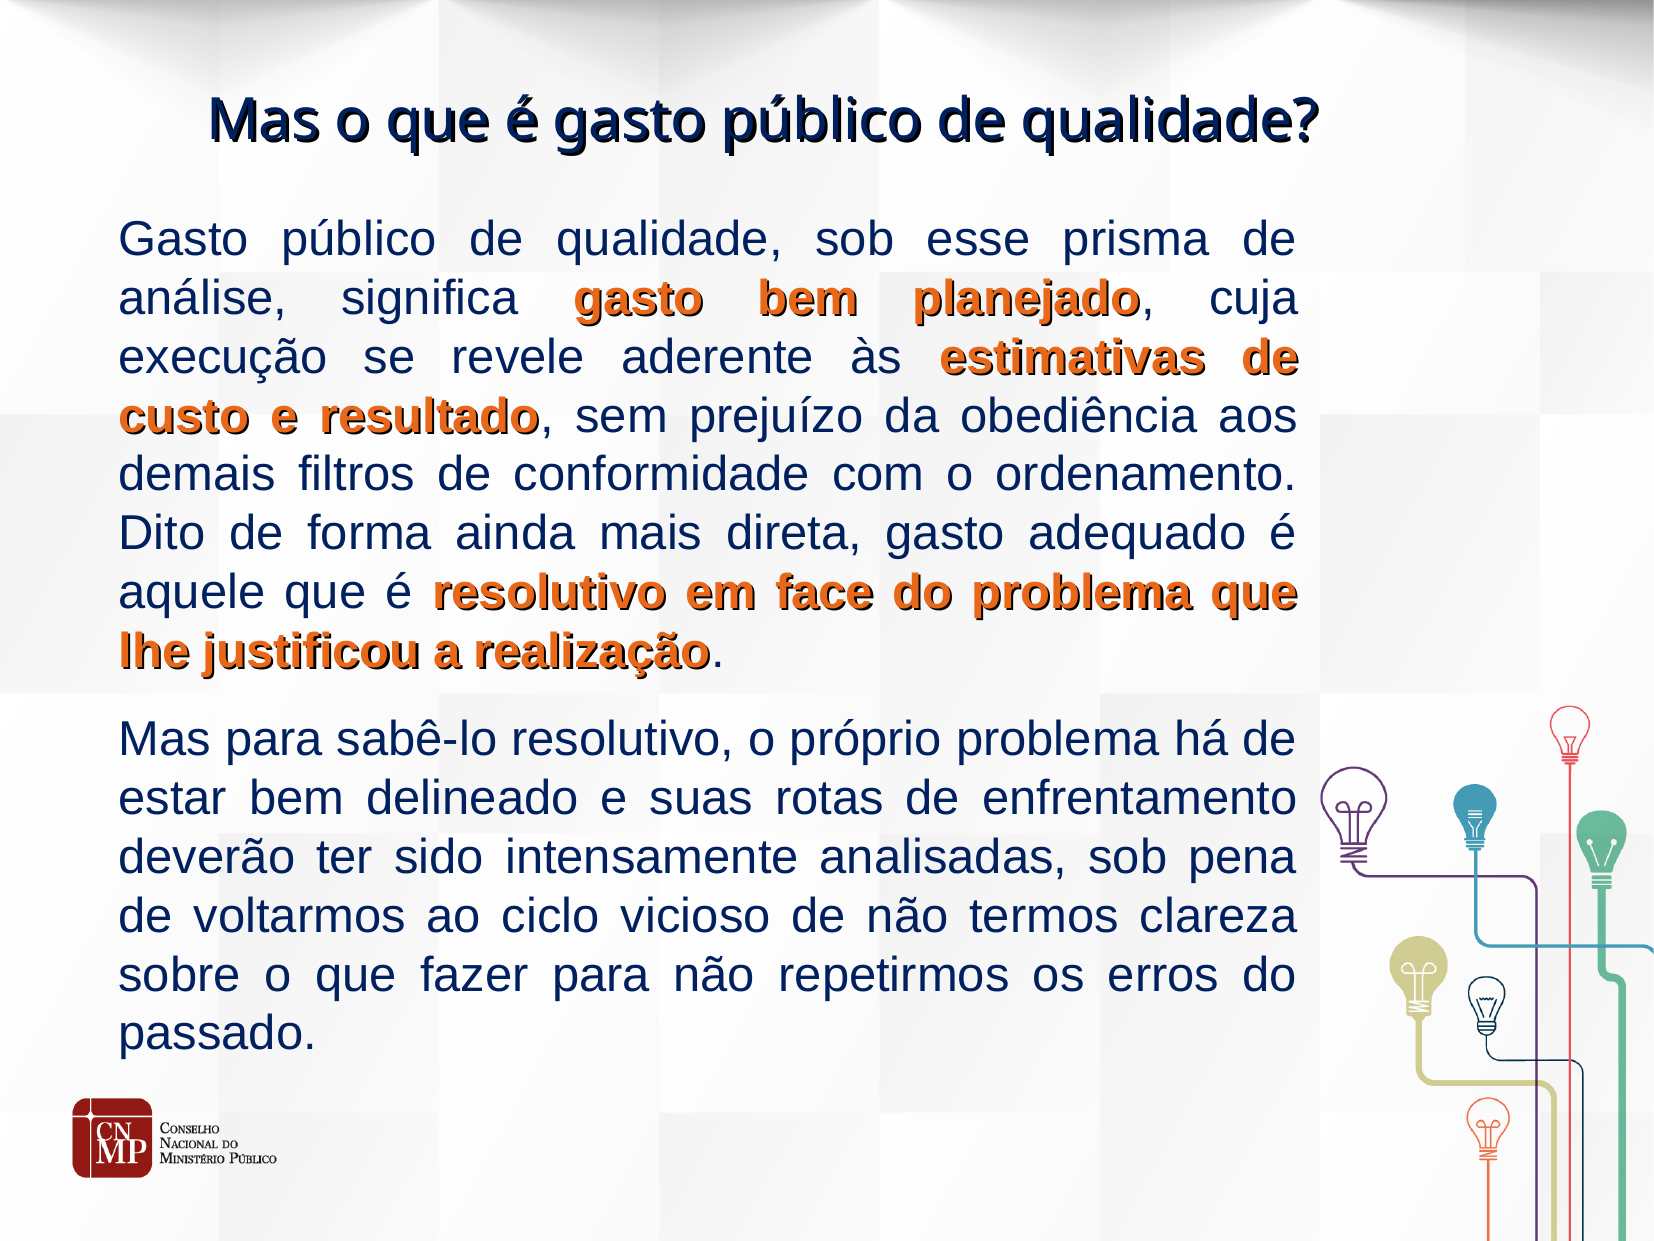

# Mas o que é gasto público de qualidade?
Gasto público de qualidade, sob esse prisma de análise, significa gasto bem planejado, cuja execução se revele aderente às estimativas de custo e resultado, sem prejuízo da obediência aos demais filtros de conformidade com o ordenamento. Dito de forma ainda mais direta, gasto adequado é aquele que é resolutivo em face do problema que lhe justificou a realização.
Mas para sabê-lo resolutivo, o próprio problema há de estar bem delineado e suas rotas de enfrentamento deverão ter sido intensamente analisadas, sob pena de voltarmos ao ciclo vicioso de não termos clareza sobre o que fazer para não repetirmos os erros do passado.